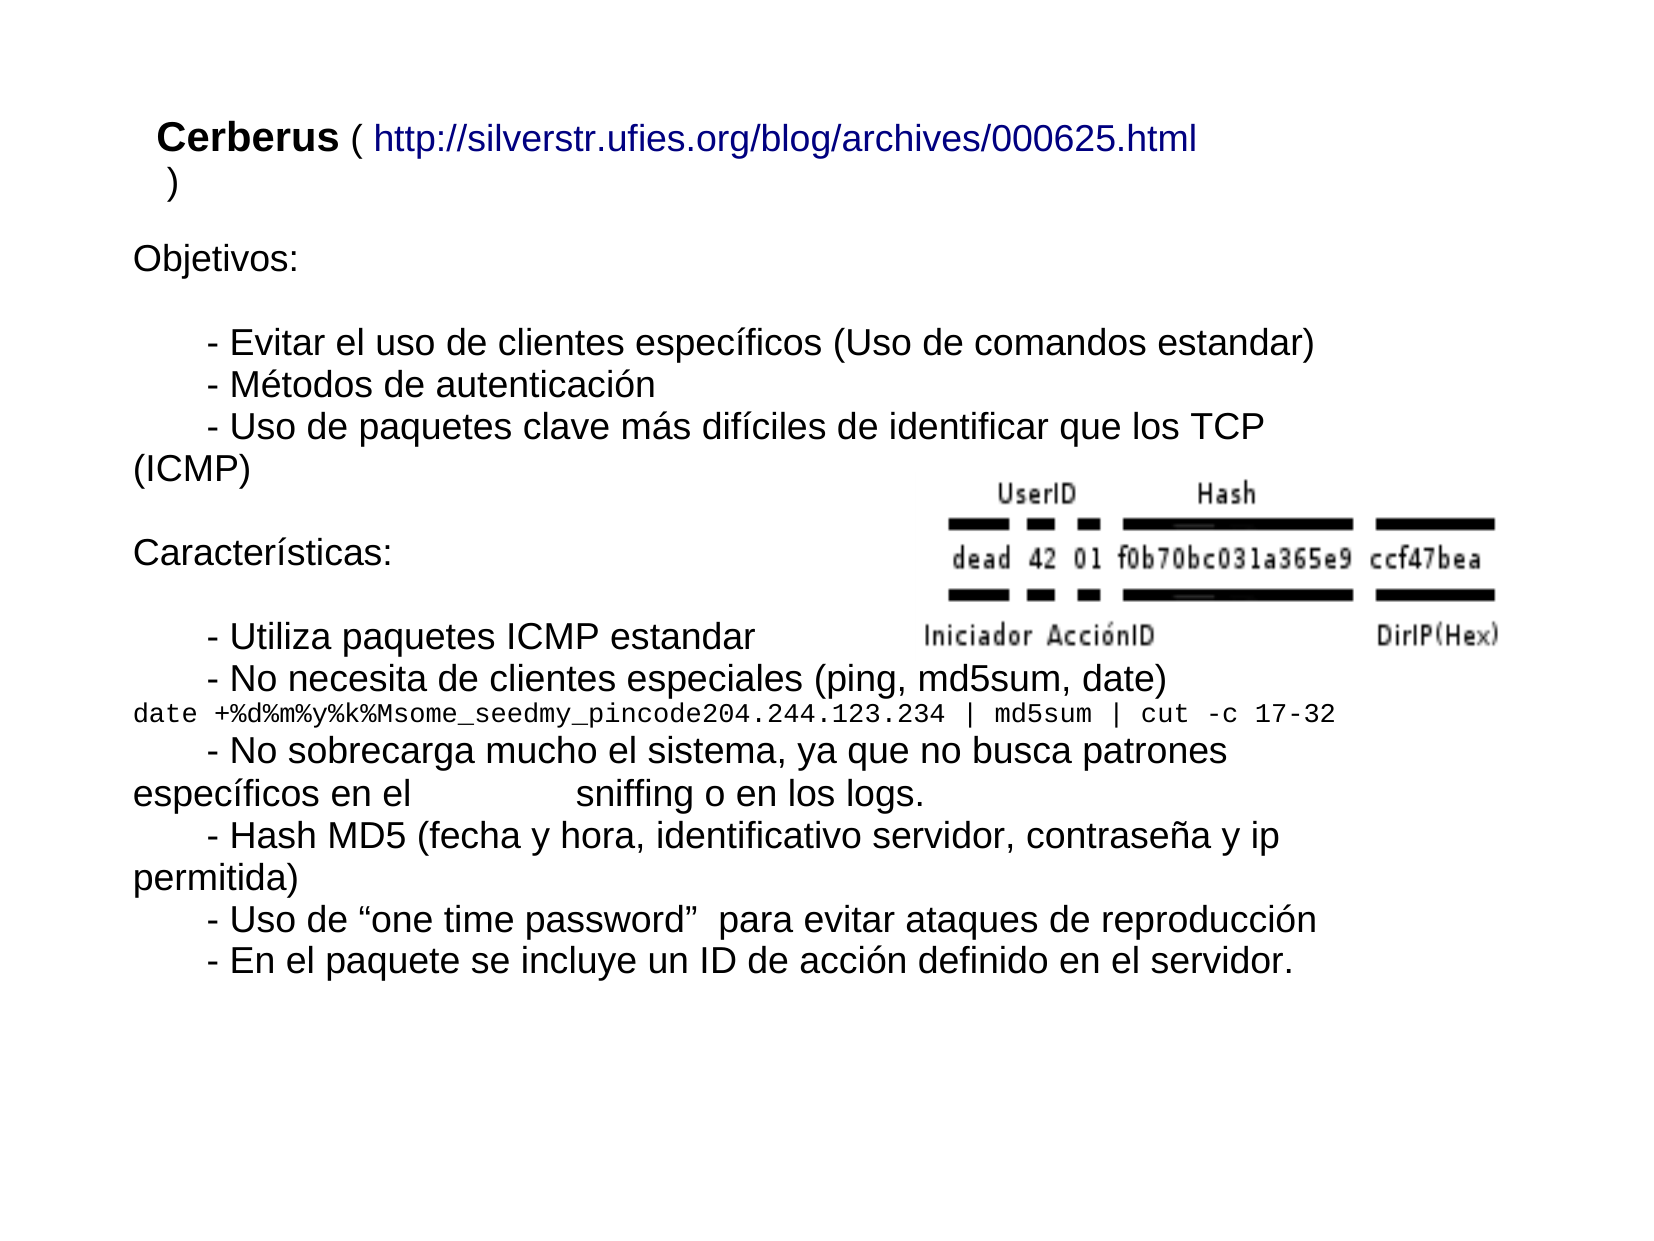

Cerberus ( http://silverstr.ufies.org/blog/archives/000625.html )
Objetivos:
	- Evitar el uso de clientes específicos (Uso de comandos estandar)
	- Métodos de autenticación
	- Uso de paquetes clave más difíciles de identificar que los TCP (ICMP)
Características:
	- Utiliza paquetes ICMP estandar
	- No necesita de clientes especiales (ping, md5sum, date)
date +%d%m%y%k%Msome_seedmy_pincode204.244.123.234 | md5sum | cut -c 17-32
	- No sobrecarga mucho el sistema, ya que no busca patrones específicos en el 			sniffing o en los logs.
	- Hash MD5 (fecha y hora, identificativo servidor, contraseña y ip permitida)
	- Uso de “one time password” para evitar ataques de reproducción
	- En el paquete se incluye un ID de acción definido en el servidor.